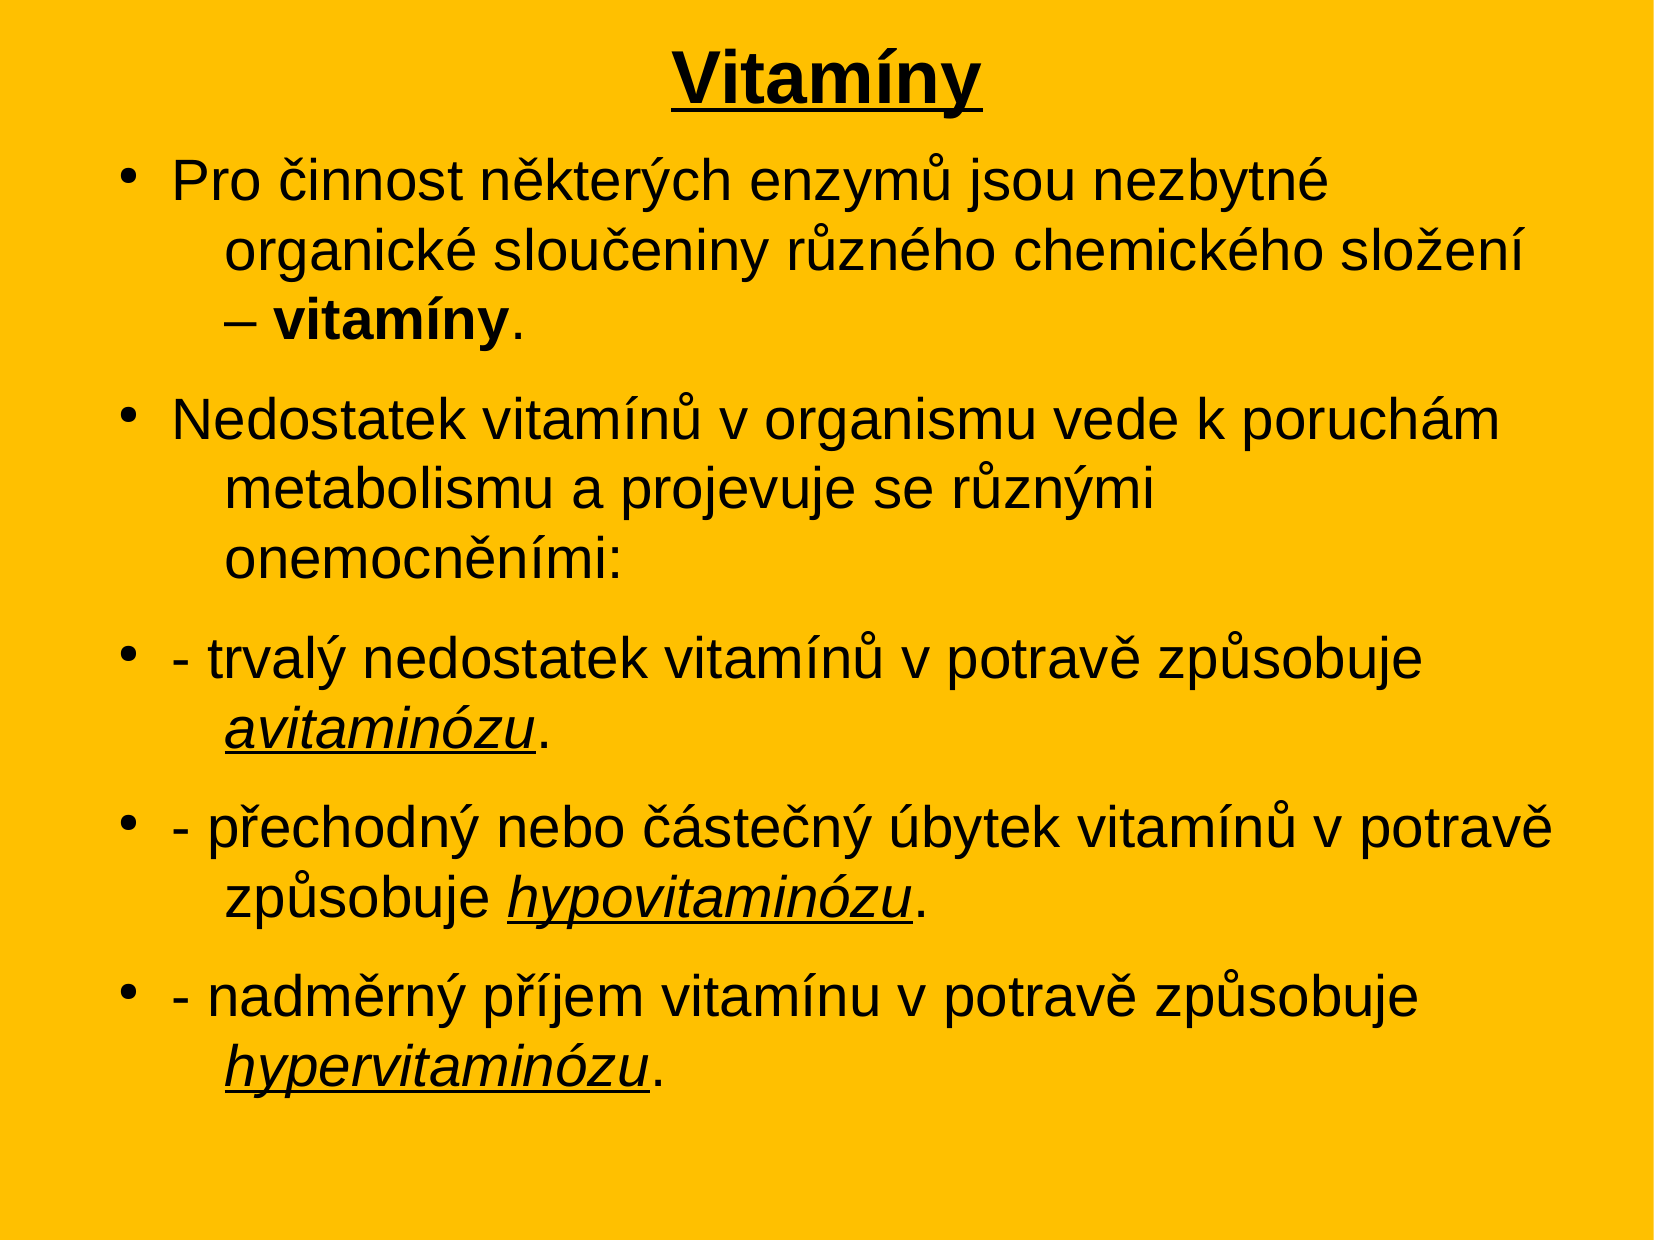

# Vitamíny
Pro činnost některých enzymů jsou nezbytné organické sloučeniny různého chemického složení – vitamíny.
Nedostatek vitamínů v organismu vede k poruchám metabolismu a projevuje se různými onemocněními:
- trvalý nedostatek vitamínů v potravě způsobuje avitaminózu.
- přechodný nebo částečný úbytek vitamínů v potravě způsobuje hypovitaminózu.
- nadměrný příjem vitamínu v potravě způsobuje hypervitaminózu.